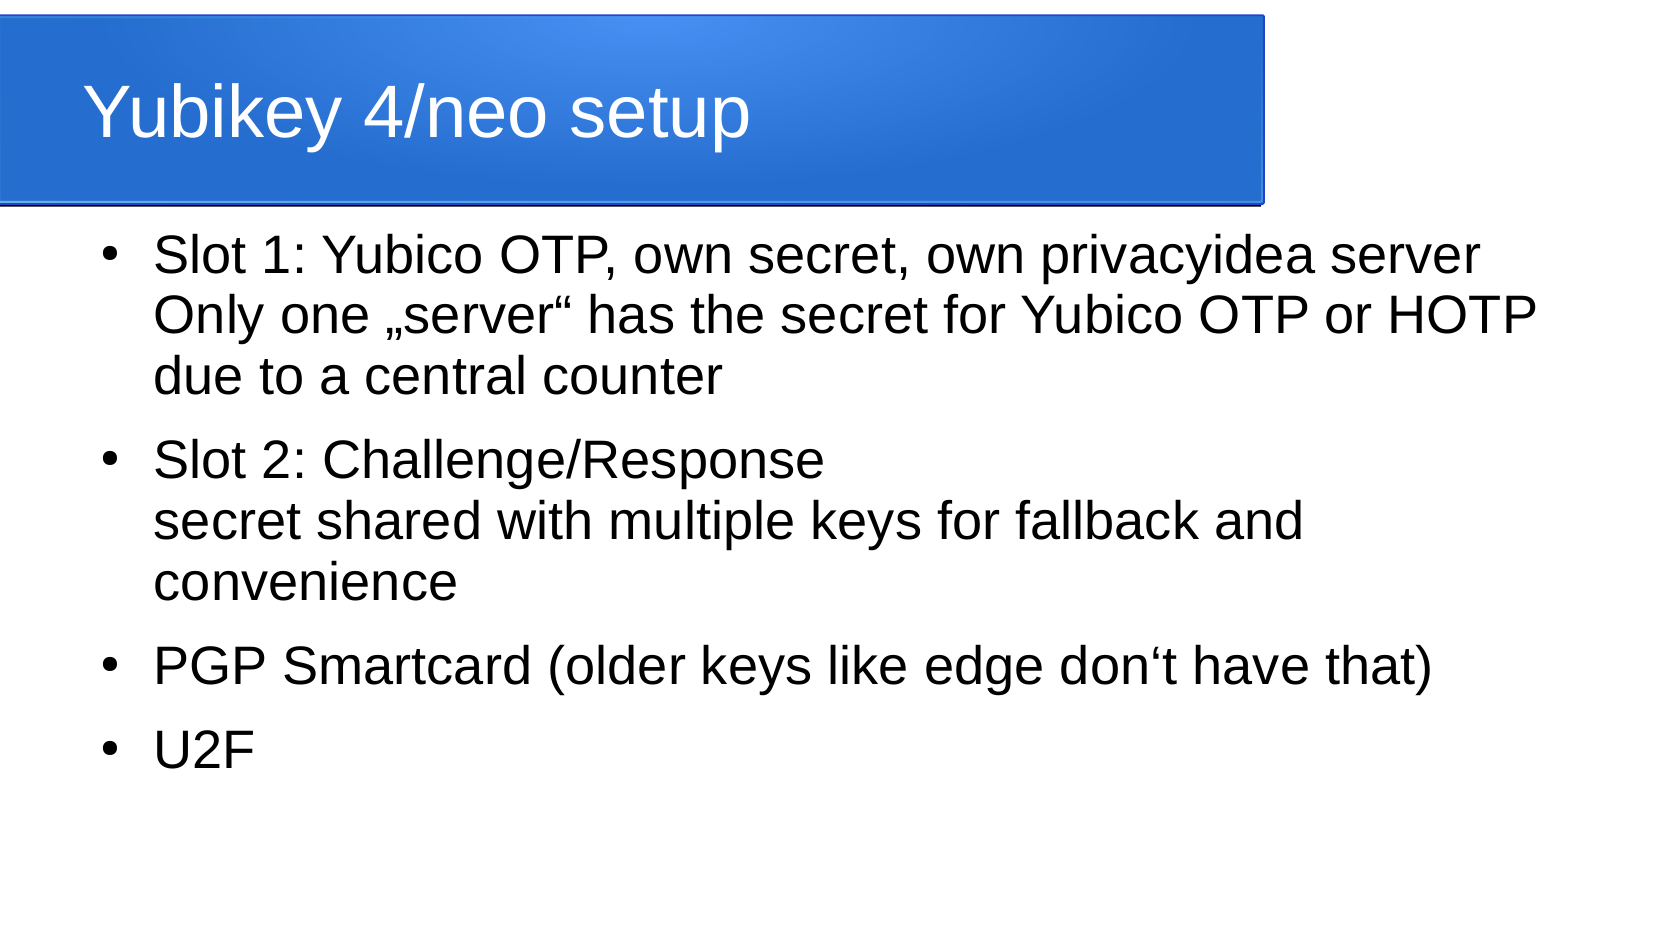

# Yubikey 4/neo setup
Slot 1: Yubico OTP, own secret, own privacyidea server
Only one „server“ has the secret for Yubico OTP or HOTP due to a central counter
Slot 2: Challenge/Response
secret shared with multiple keys for fallback and convenience
PGP Smartcard (older keys like edge don‘t have that)
U2F